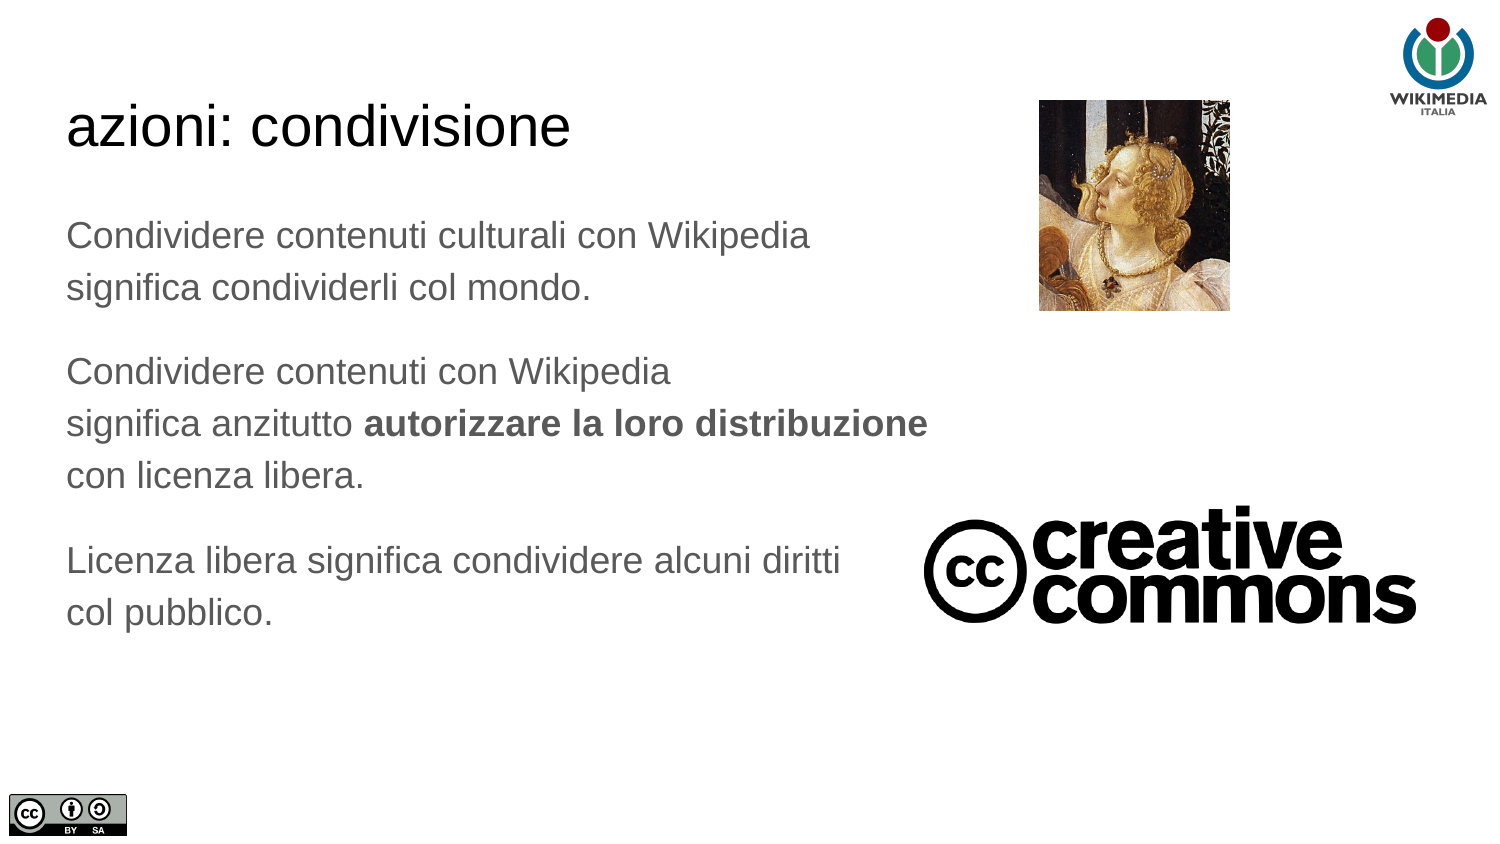

# azioni: condivisione
Condividere contenuti culturali con Wikipedia
significa condividerli col mondo.
Condividere contenuti con Wikipedia
significa anzitutto autorizzare la loro distribuzione
con licenza libera.
Licenza libera significa condividere alcuni diritti
col pubblico.